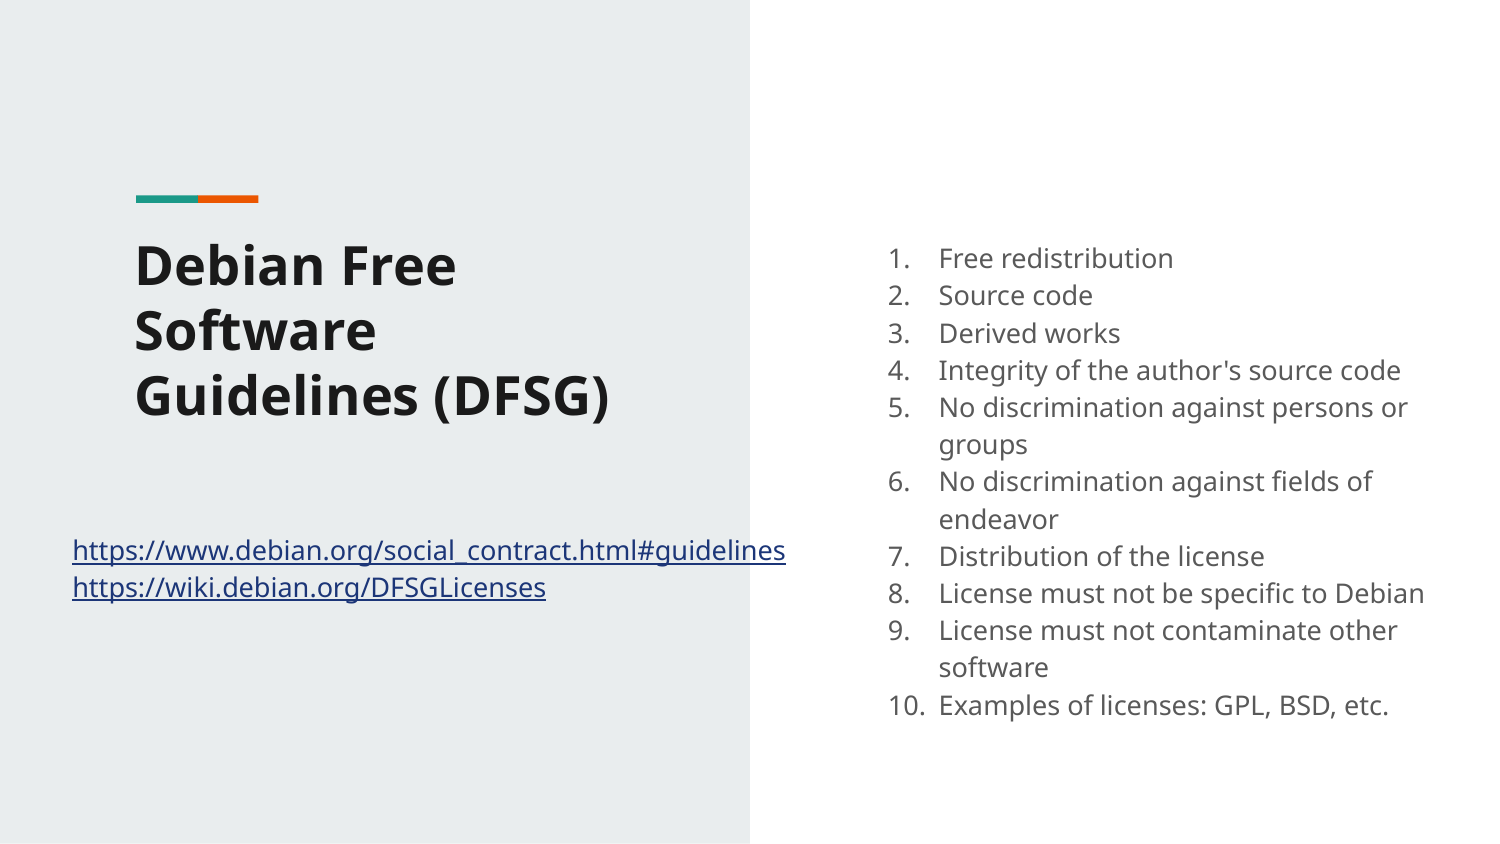

# Debian Free Software Guidelines (DFSG)
Free redistribution
Source code
Derived works
Integrity of the author's source code
No discrimination against persons or groups
No discrimination against fields of endeavor
Distribution of the license
License must not be specific to Debian
License must not contaminate other software
Examples of licenses: GPL, BSD, etc.
https://www.debian.org/social_contract.html#guidelines
https://wiki.debian.org/DFSGLicenses